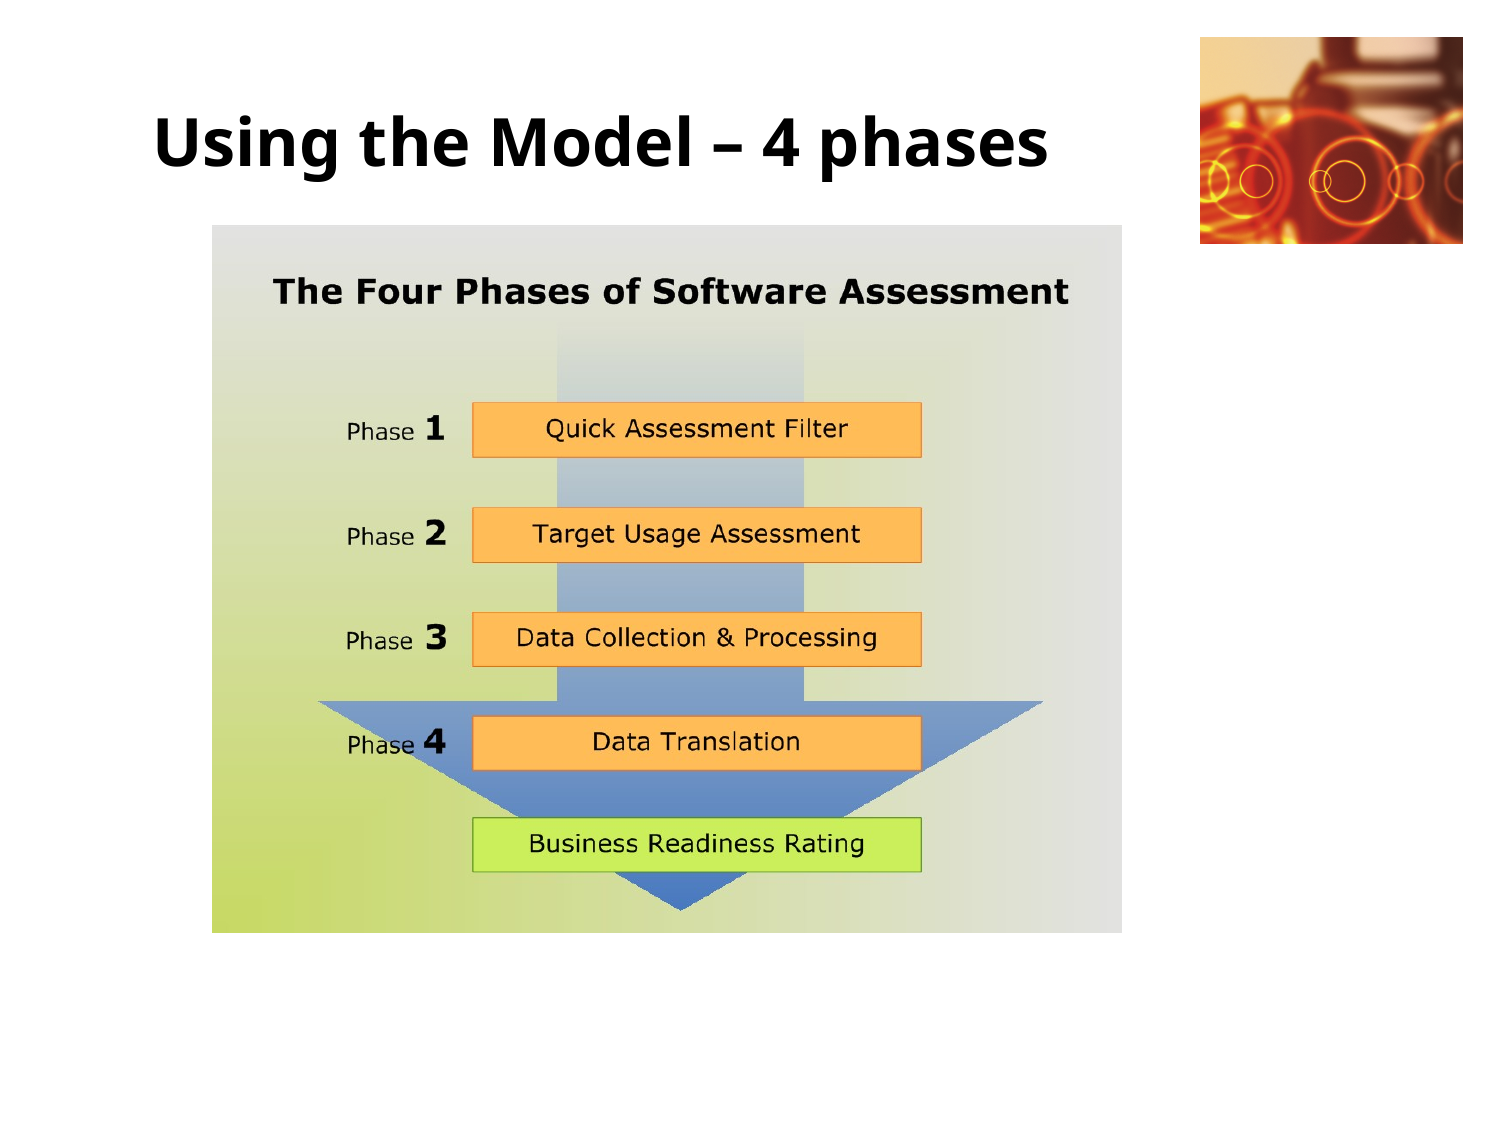

# Using the Model – 4 phases